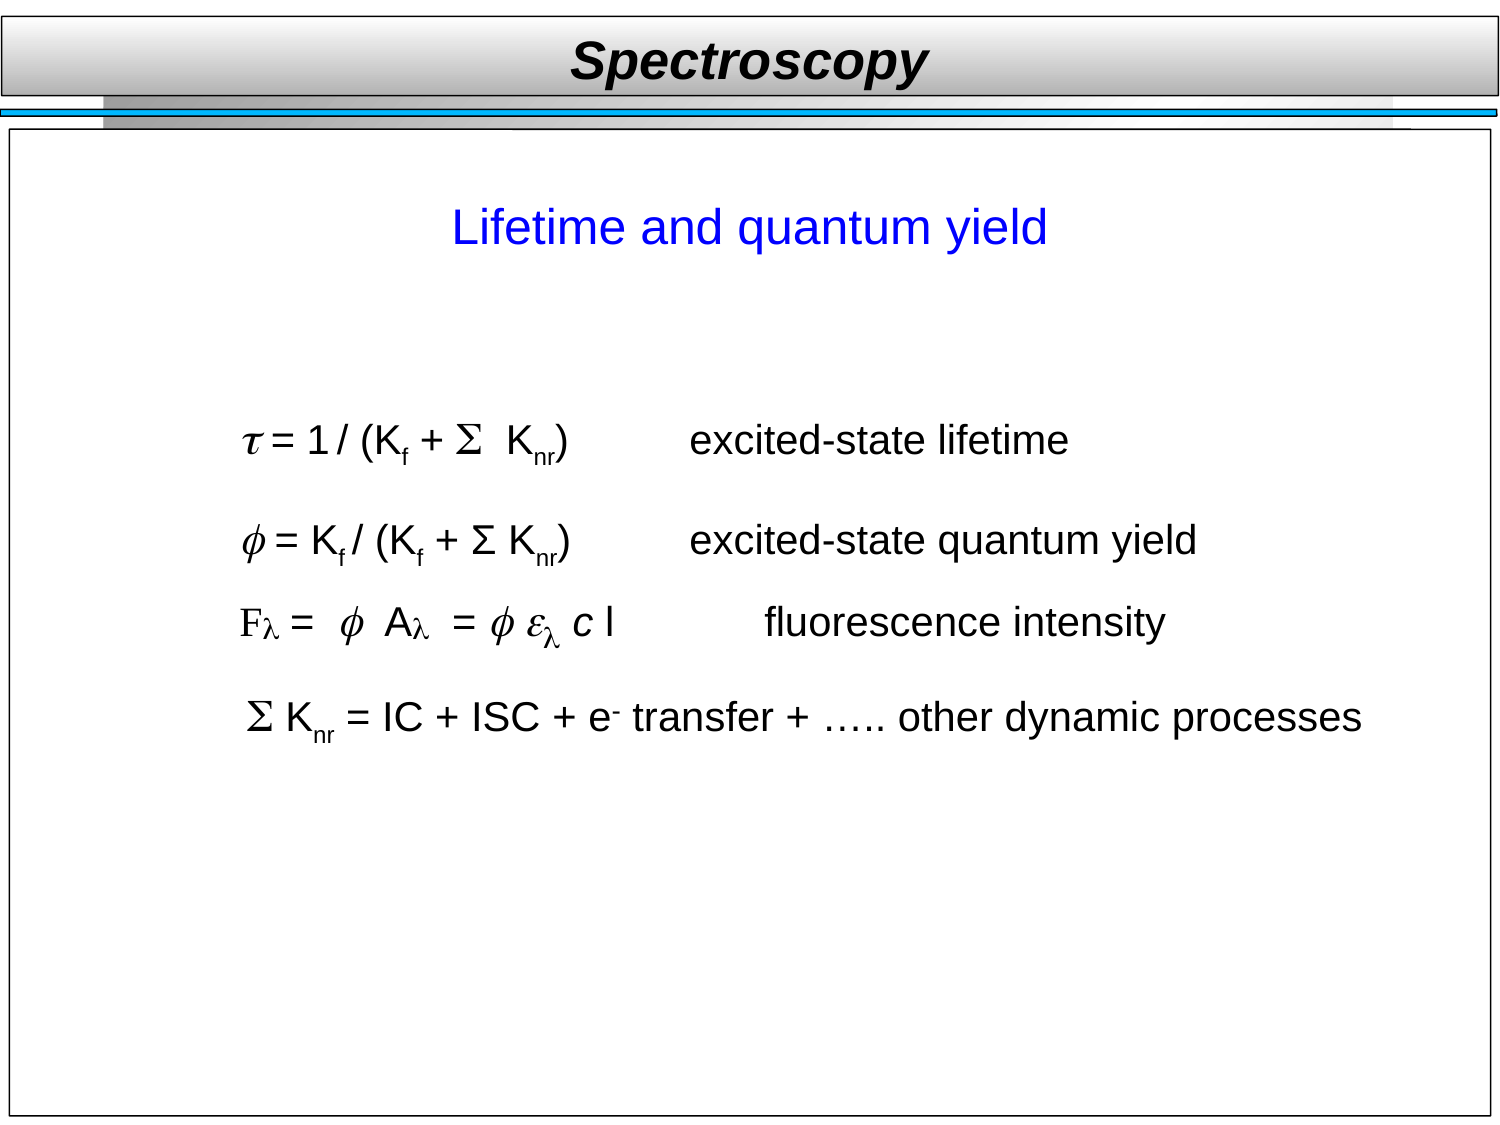

Spectroscopy
# Lifetime and quantum yield
τ = 1 / (Kf + Σ Knr)		excited-state lifetime
ϕ = Kf / (Kf + Σ Knr)		excited-state quantum yield
Fλ = ϕ Aλ = ϕ el c l		fluorescence intensity
Σ Knr = IC + ISC + e- transfer + ….. other dynamic processes